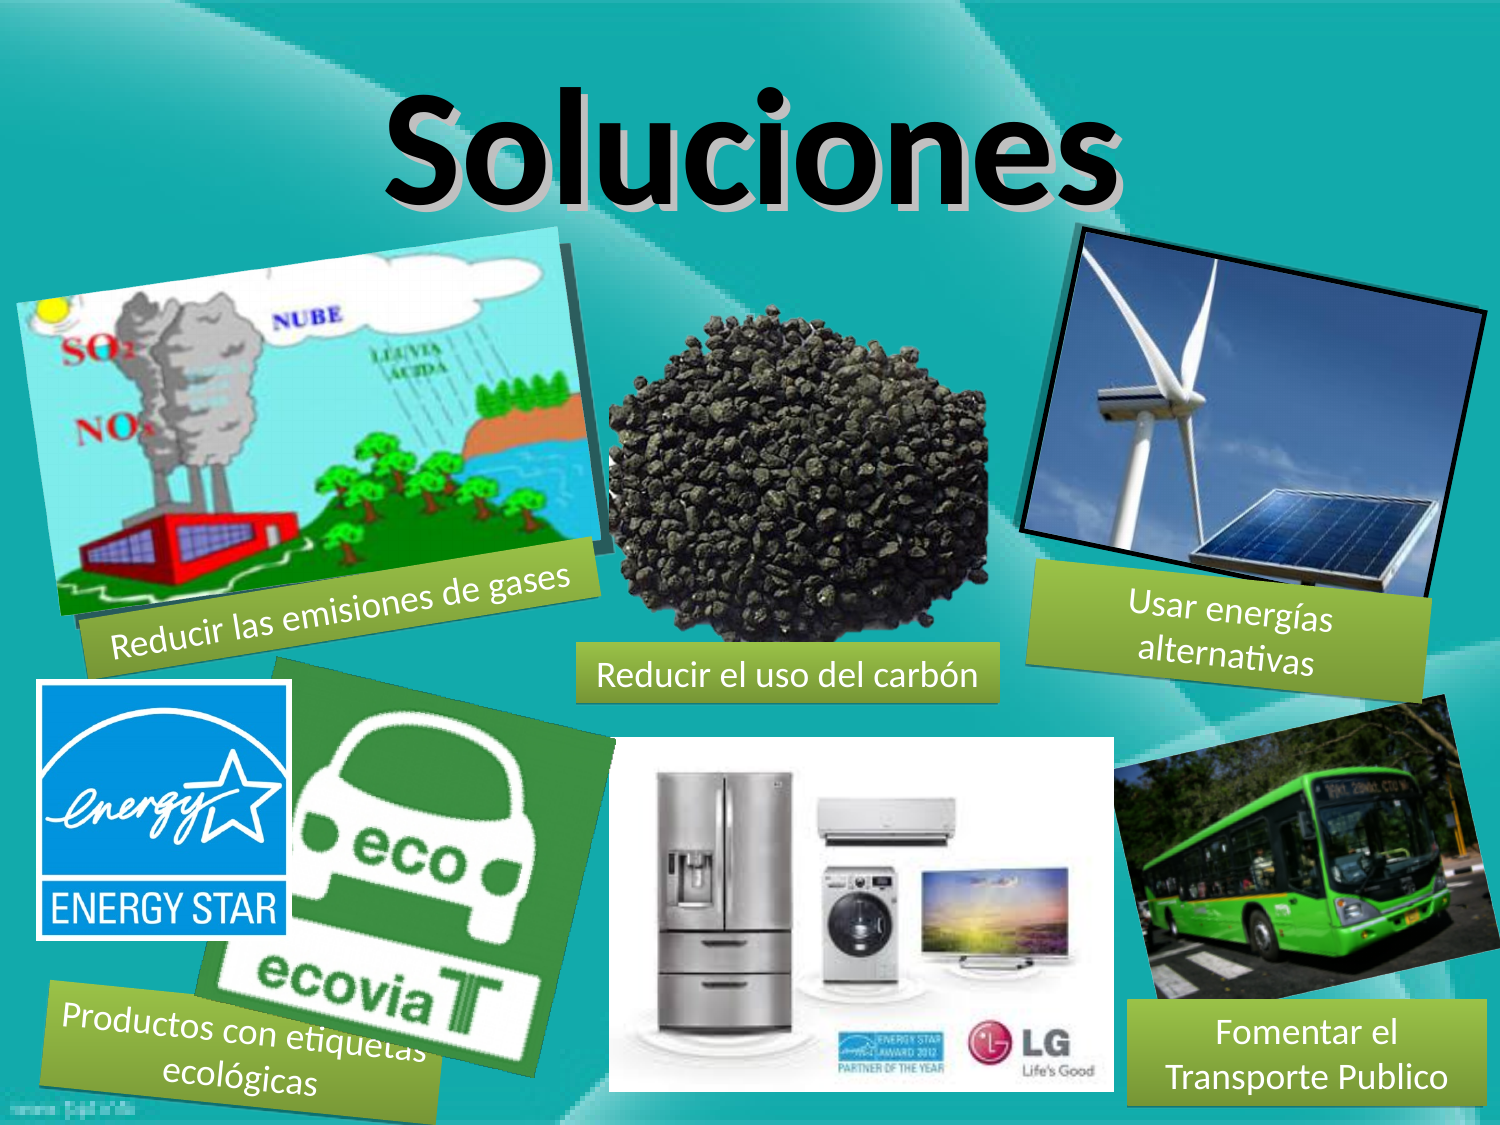

Soluciones
Reducir las emisiones de gases
Usar energías alternativas
Reducir el uso del carbón
Productos con etiquetas ecológicas
Fomentar el Transporte Publico